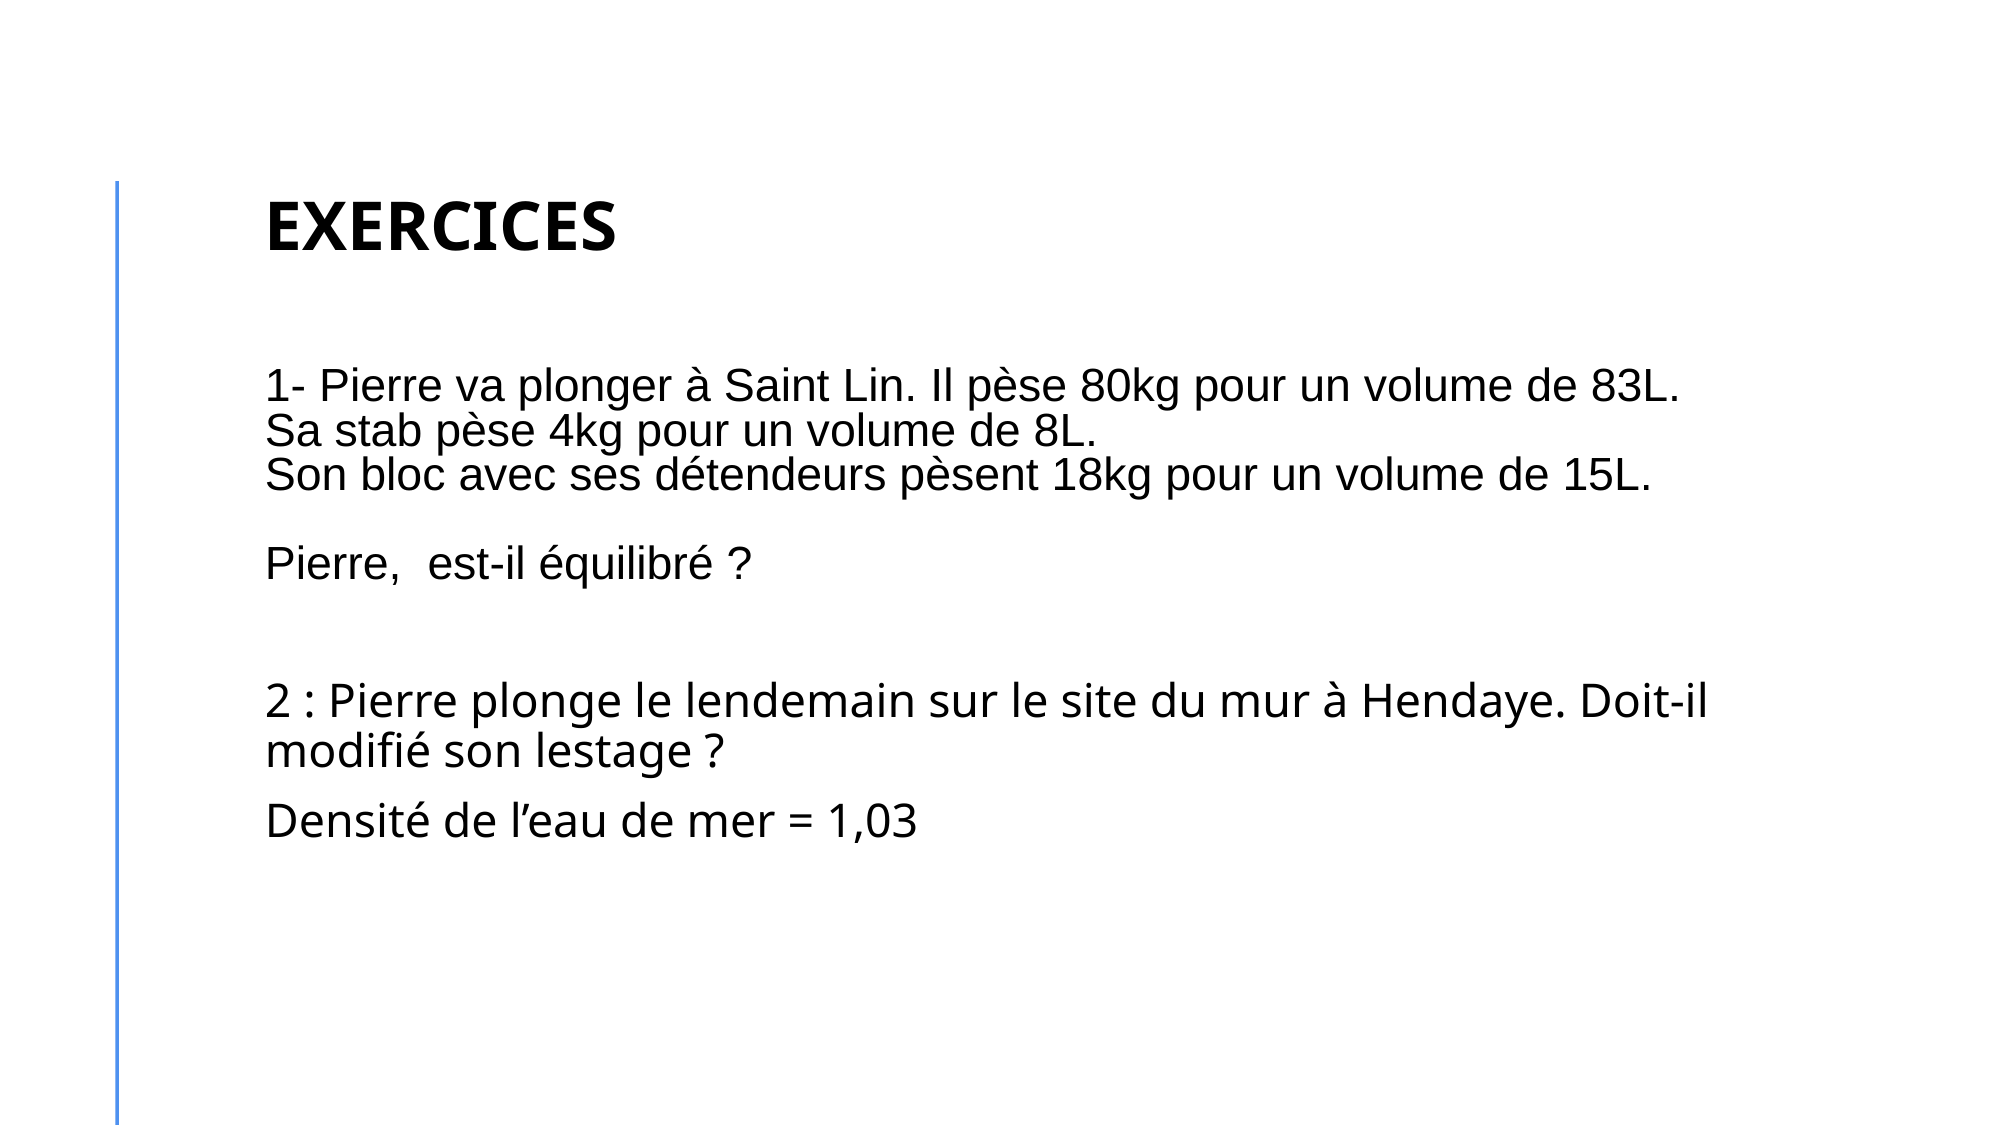

# EXERCICEs
1- Pierre va plonger à Saint Lin. Il pèse 80kg pour un volume de 83L. Sa stab pèse 4kg pour un volume de 8L.
Son bloc avec ses détendeurs pèsent 18kg pour un volume de 15L.
Pierre, est-il équilibré ?
2 : Pierre plonge le lendemain sur le site du mur à Hendaye. Doit-il modifié son lestage ?
Densité de l’eau de mer = 1,03